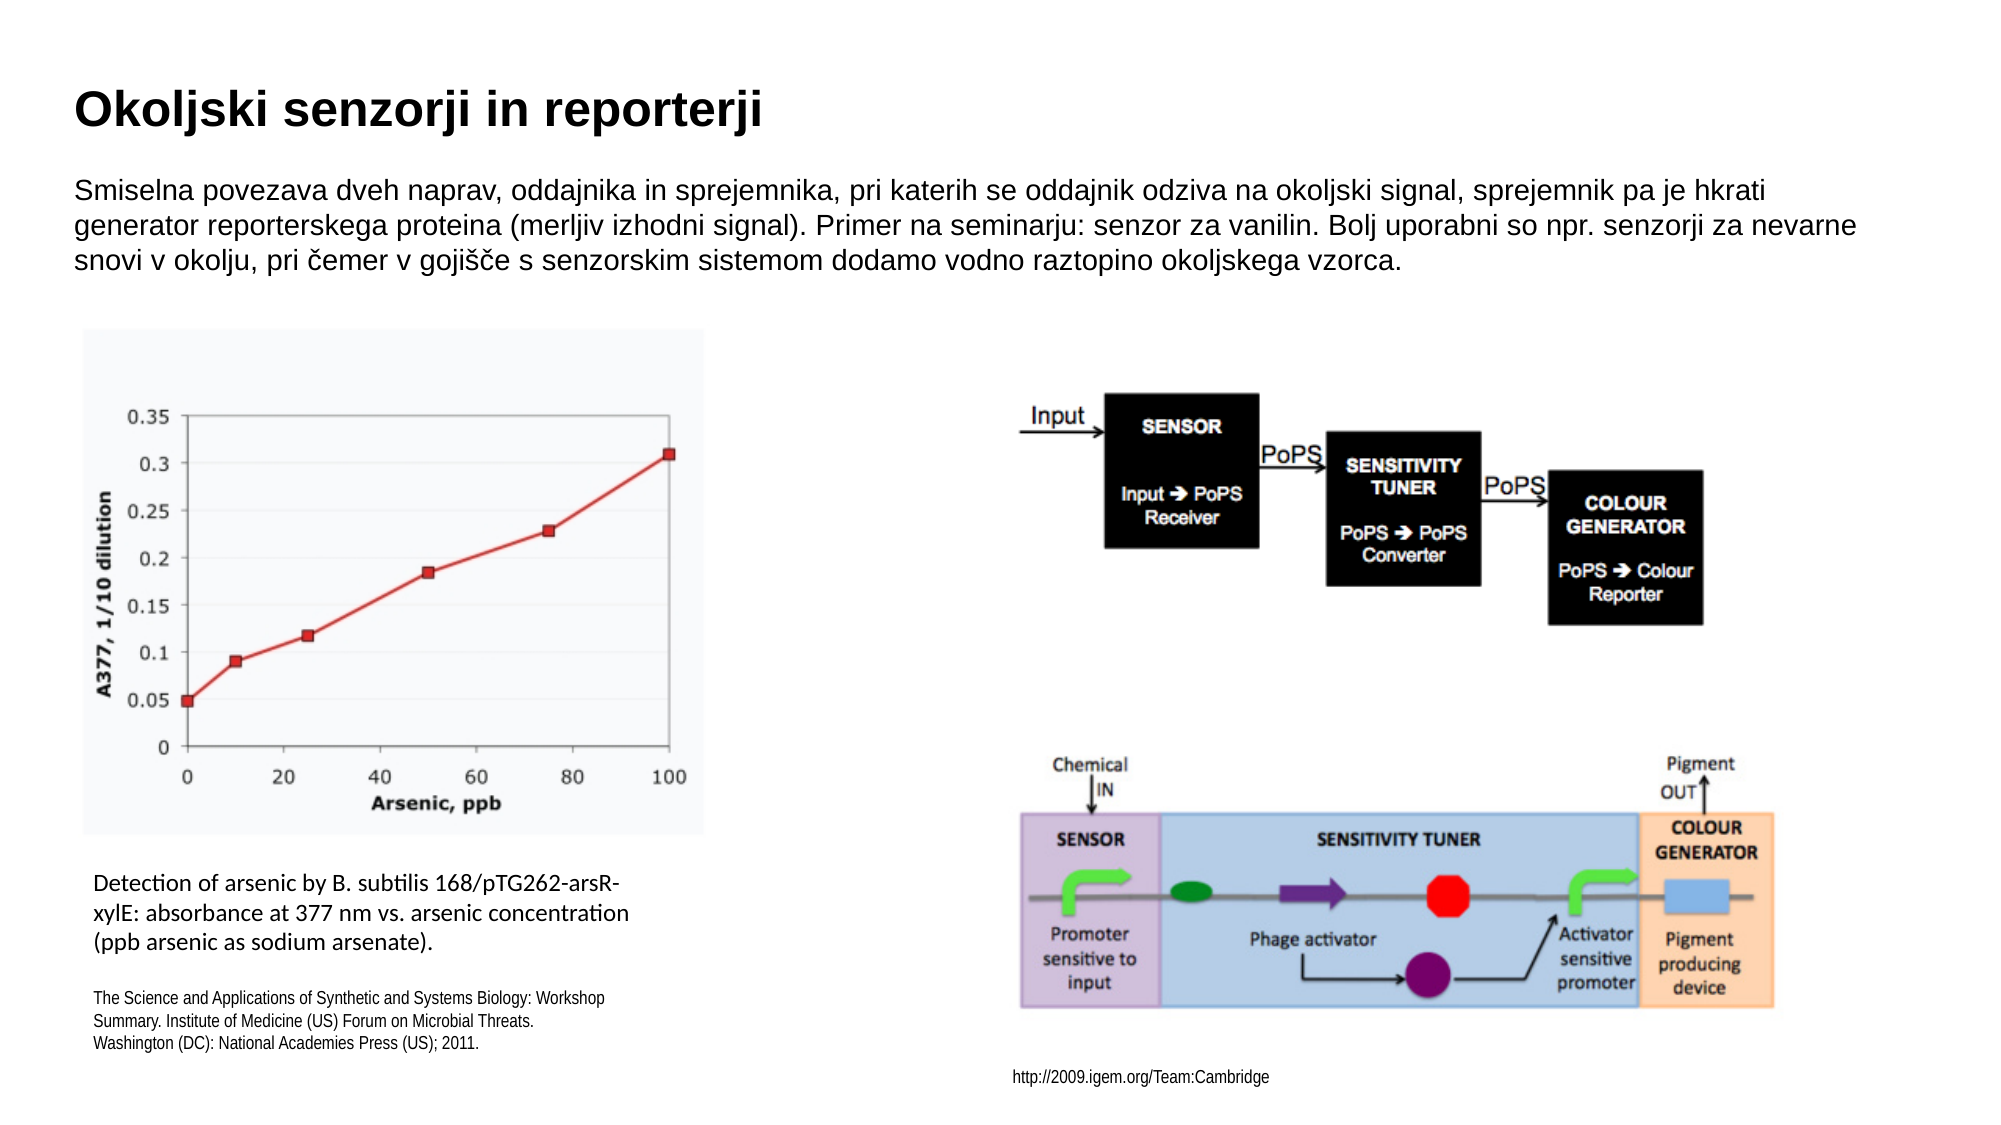

Okoljski senzorji in reporterji
Smiselna povezava dveh naprav, oddajnika in sprejemnika, pri katerih se oddajnik odziva na okoljski signal, sprejemnik pa je hkrati generator reporterskega proteina (merljiv izhodni signal). Primer na seminarju: senzor za vanilin. Bolj uporabni so npr. senzorji za nevarne snovi v okolju, pri čemer v gojišče s senzorskim sistemom dodamo vodno raztopino okoljskega vzorca.
Detection of arsenic by B. subtilis 168/pTG262-arsR-xylE: absorbance at 377 nm vs. arsenic concentration (ppb arsenic as sodium arsenate).
The Science and Applications of Synthetic and Systems Biology: Workshop Summary. Institute of Medicine (US) Forum on Microbial Threats.
Washington (DC): National Academies Press (US); 2011.
http://2009.igem.org/Team:Cambridge